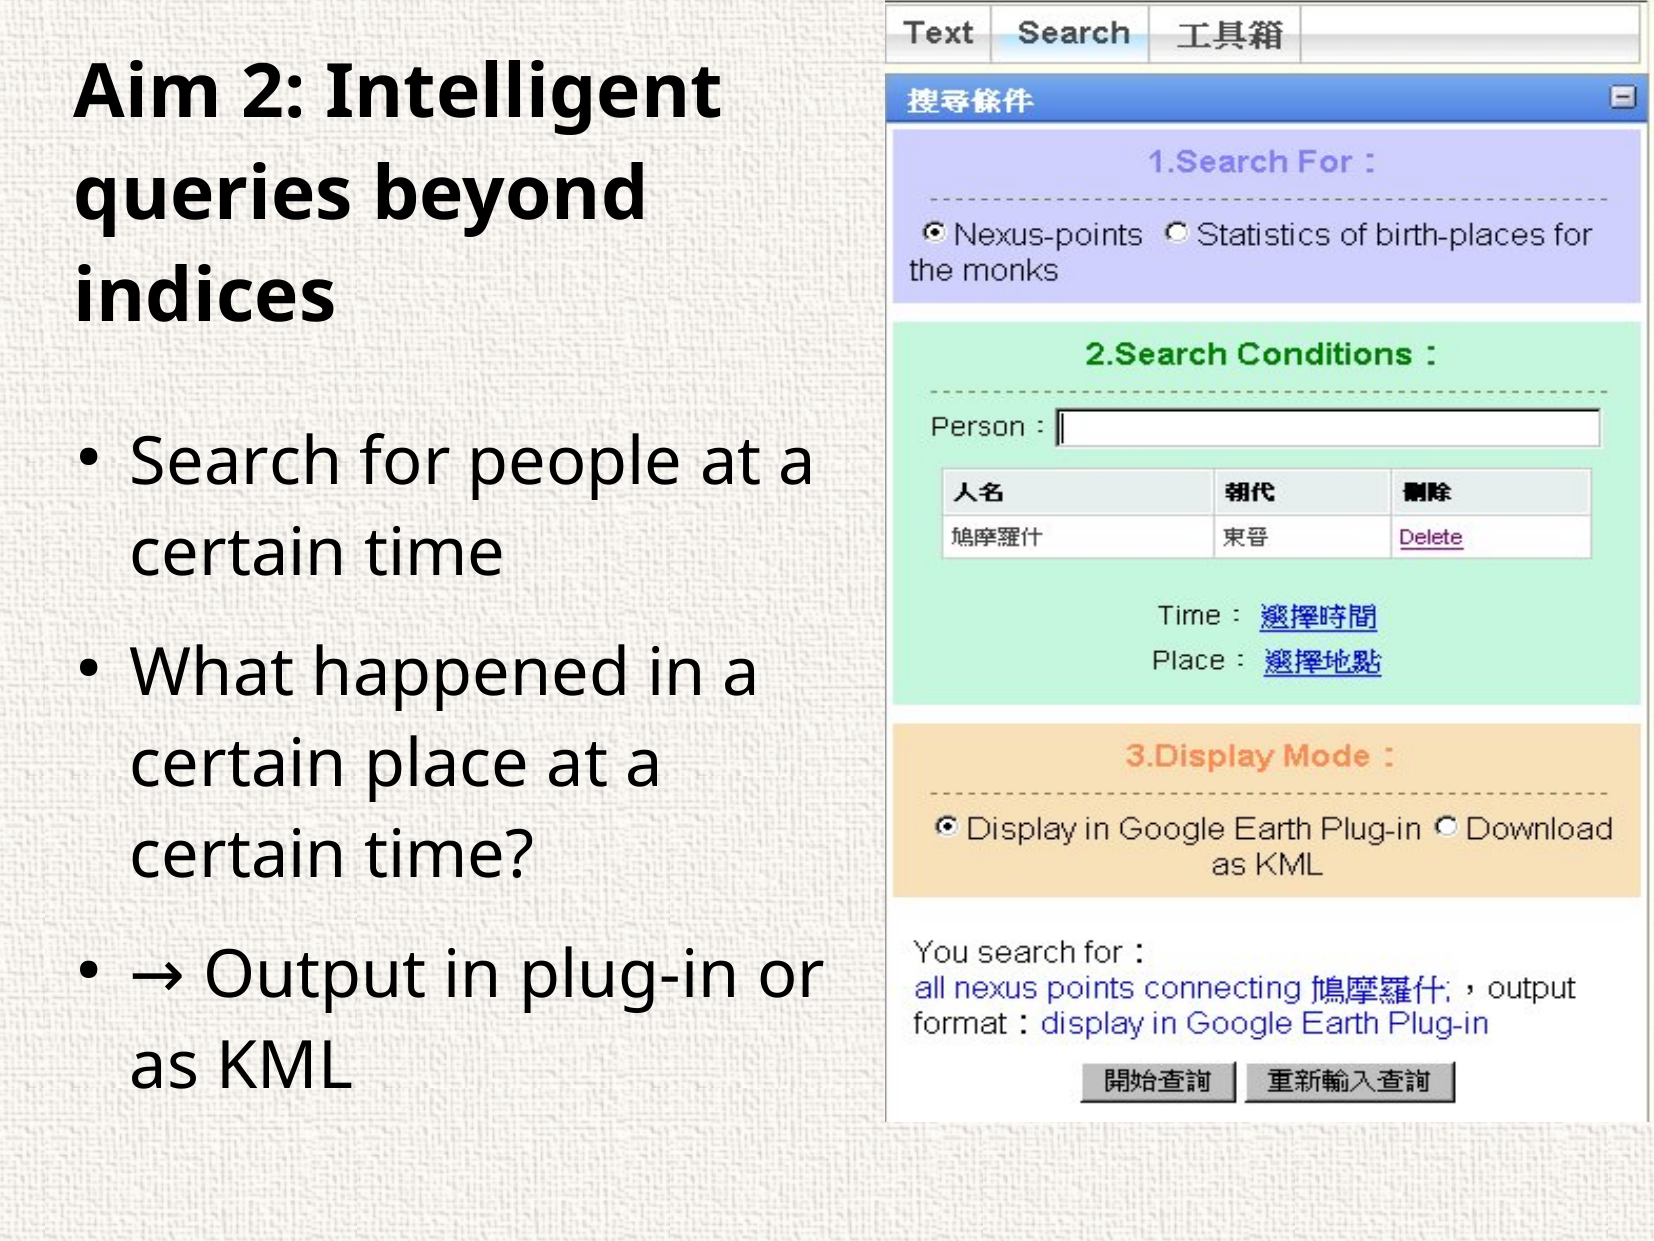

Aim 2: Intelligent queries beyond indices
# Search for people at a certain time
What happened in a certain place at a certain time?
→ Output in plug-in or as KML